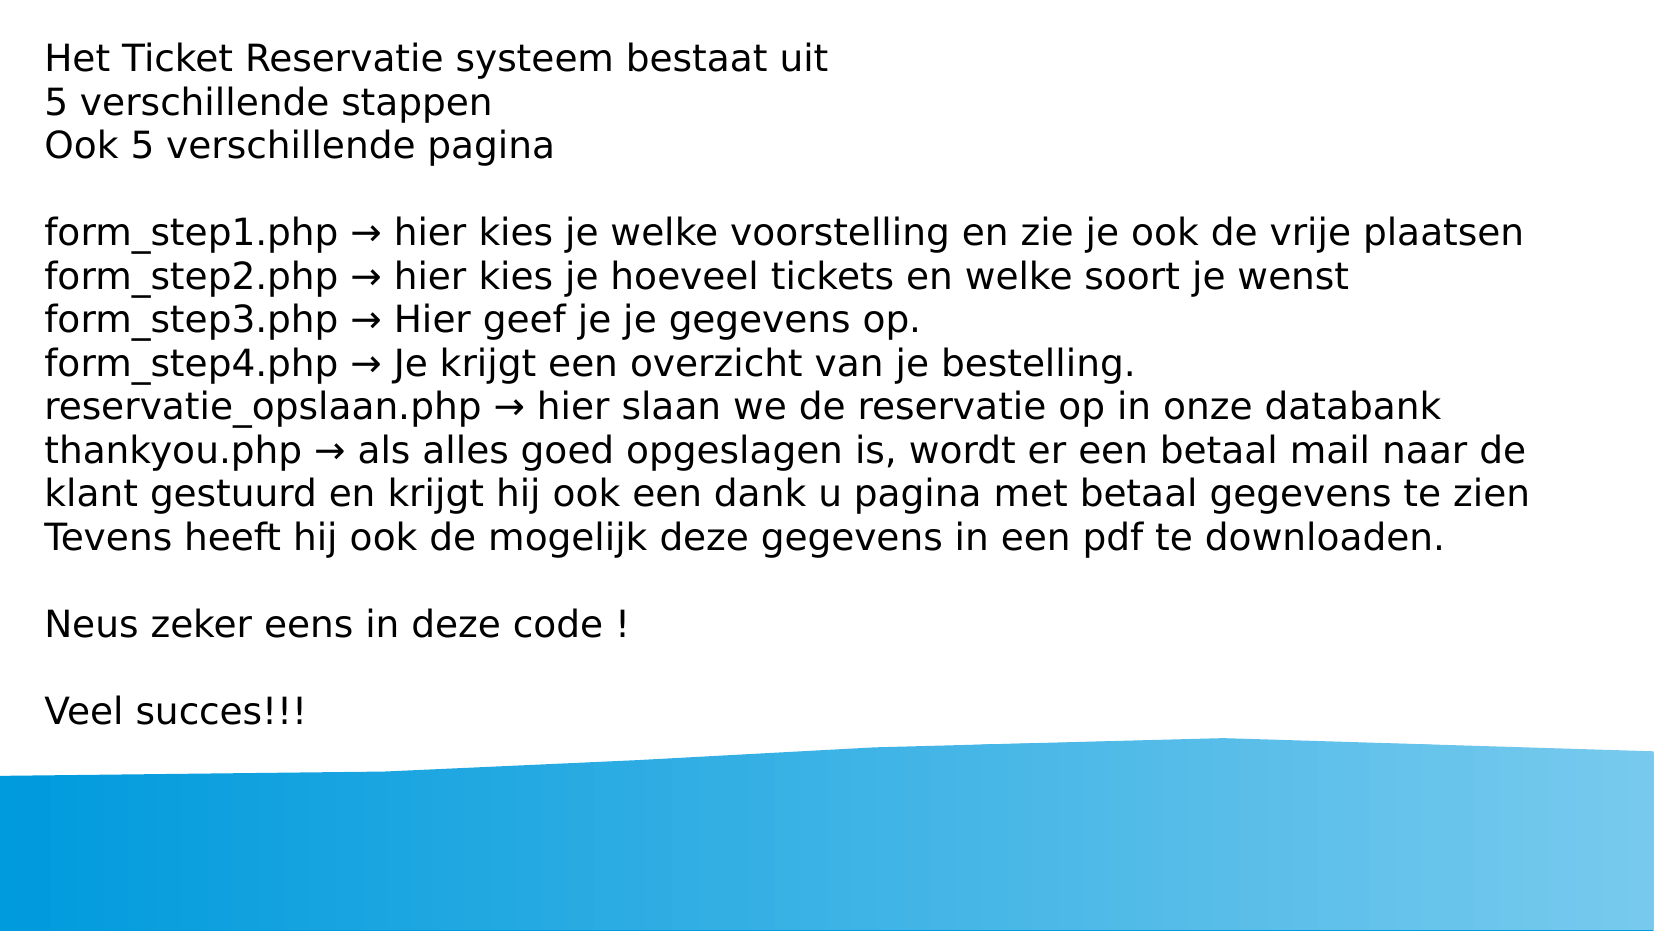

Het Ticket Reservatie systeem bestaat uit
5 verschillende stappen
Ook 5 verschillende pagina
form_step1.php → hier kies je welke voorstelling en zie je ook de vrije plaatsen
form_step2.php → hier kies je hoeveel tickets en welke soort je wenst
form_step3.php → Hier geef je je gegevens op.
form_step4.php → Je krijgt een overzicht van je bestelling.
reservatie_opslaan.php → hier slaan we de reservatie op in onze databank
thankyou.php → als alles goed opgeslagen is, wordt er een betaal mail naar de klant gestuurd en krijgt hij ook een dank u pagina met betaal gegevens te zien
Tevens heeft hij ook de mogelijk deze gegevens in een pdf te downloaden.
Neus zeker eens in deze code !
Veel succes!!!